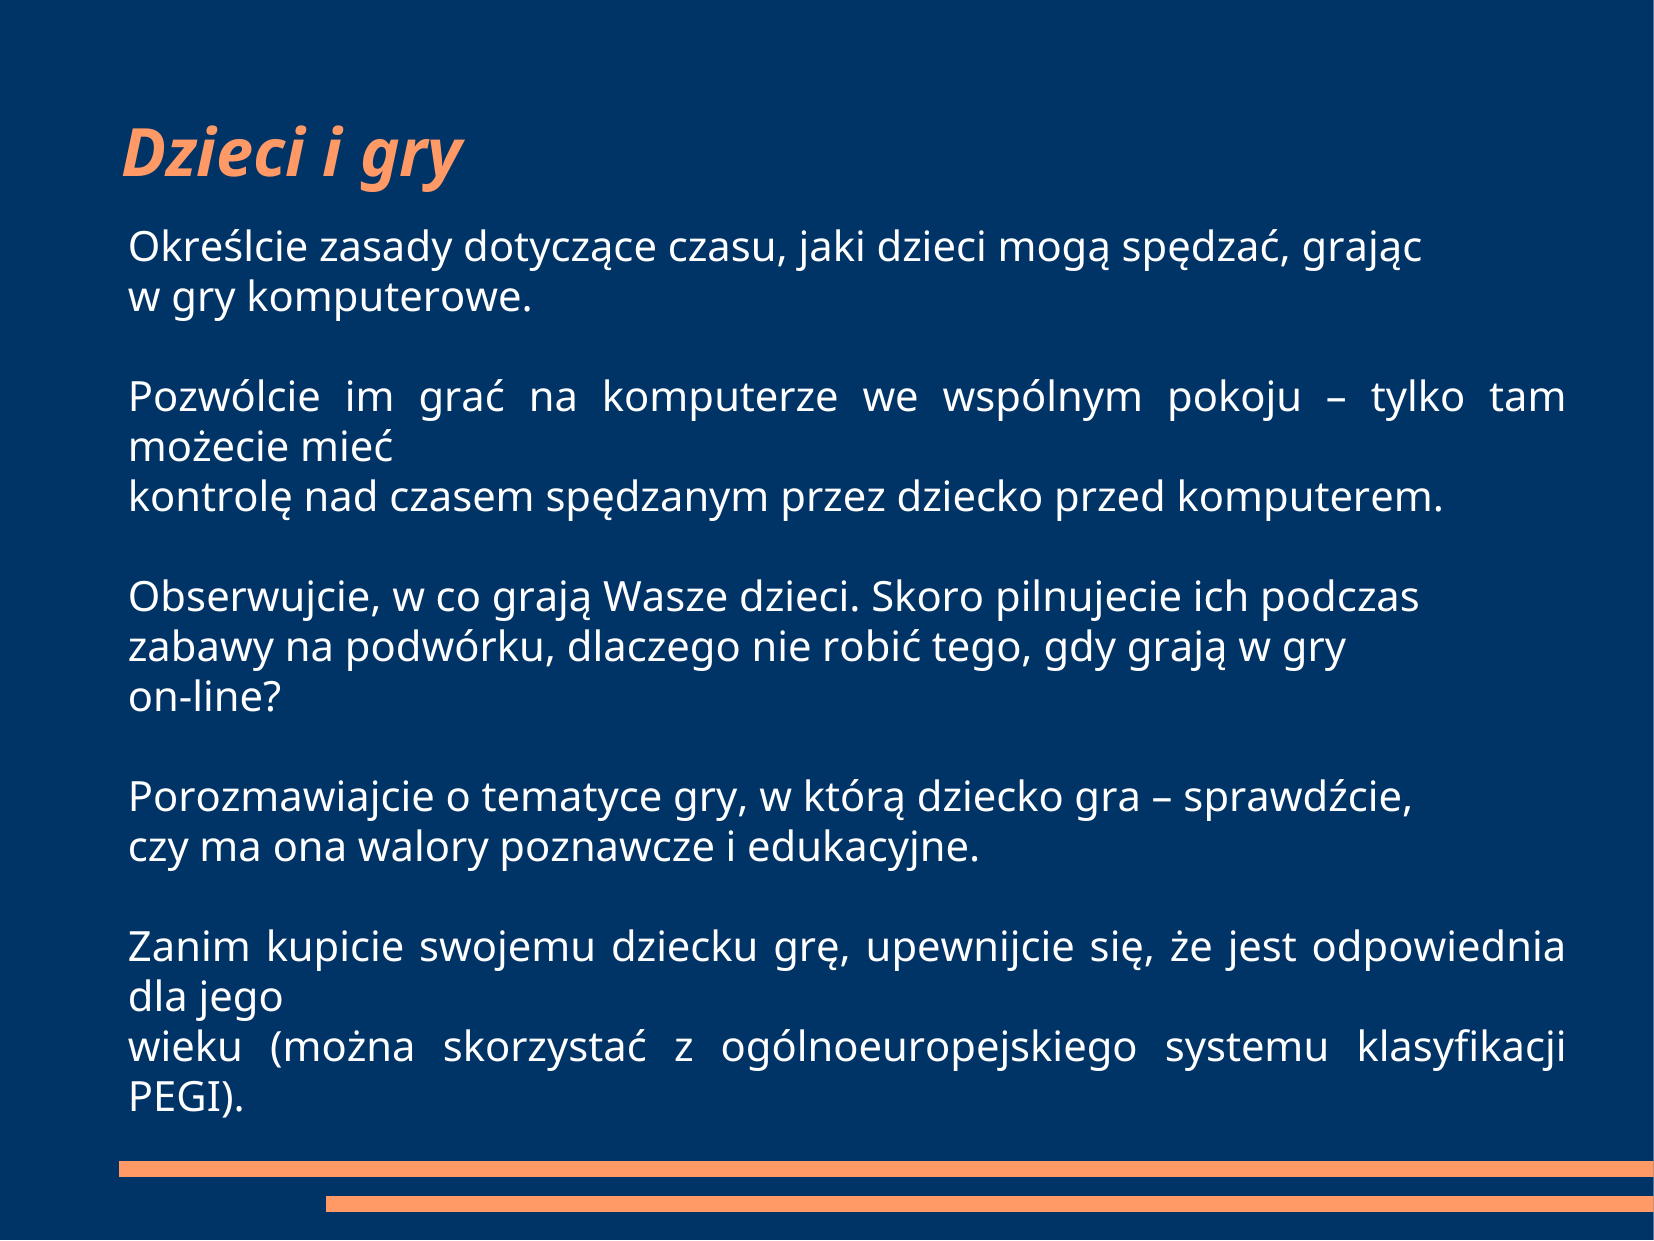

# Dzieci i gry
Określcie zasady dotyczące czasu, jaki dzieci mogą spędzać, grając
w gry komputerowe.
Pozwólcie im grać na komputerze we wspólnym pokoju – tylko tam możecie mieć
kontrolę nad czasem spędzanym przez dziecko przed komputerem.
Obserwujcie, w co grają Wasze dzieci. Skoro pilnujecie ich podczas
zabawy na podwórku, dlaczego nie robić tego, gdy grają w gry
on-line?
Porozmawiajcie o tematyce gry, w którą dziecko gra – sprawdźcie,
czy ma ona walory poznawcze i edukacyjne.
Zanim kupicie swojemu dziecku grę, upewnijcie się, że jest odpowiednia dla jego
wieku (można skorzystać z ogólnoeuropejskiego systemu klasyfikacji PEGI).